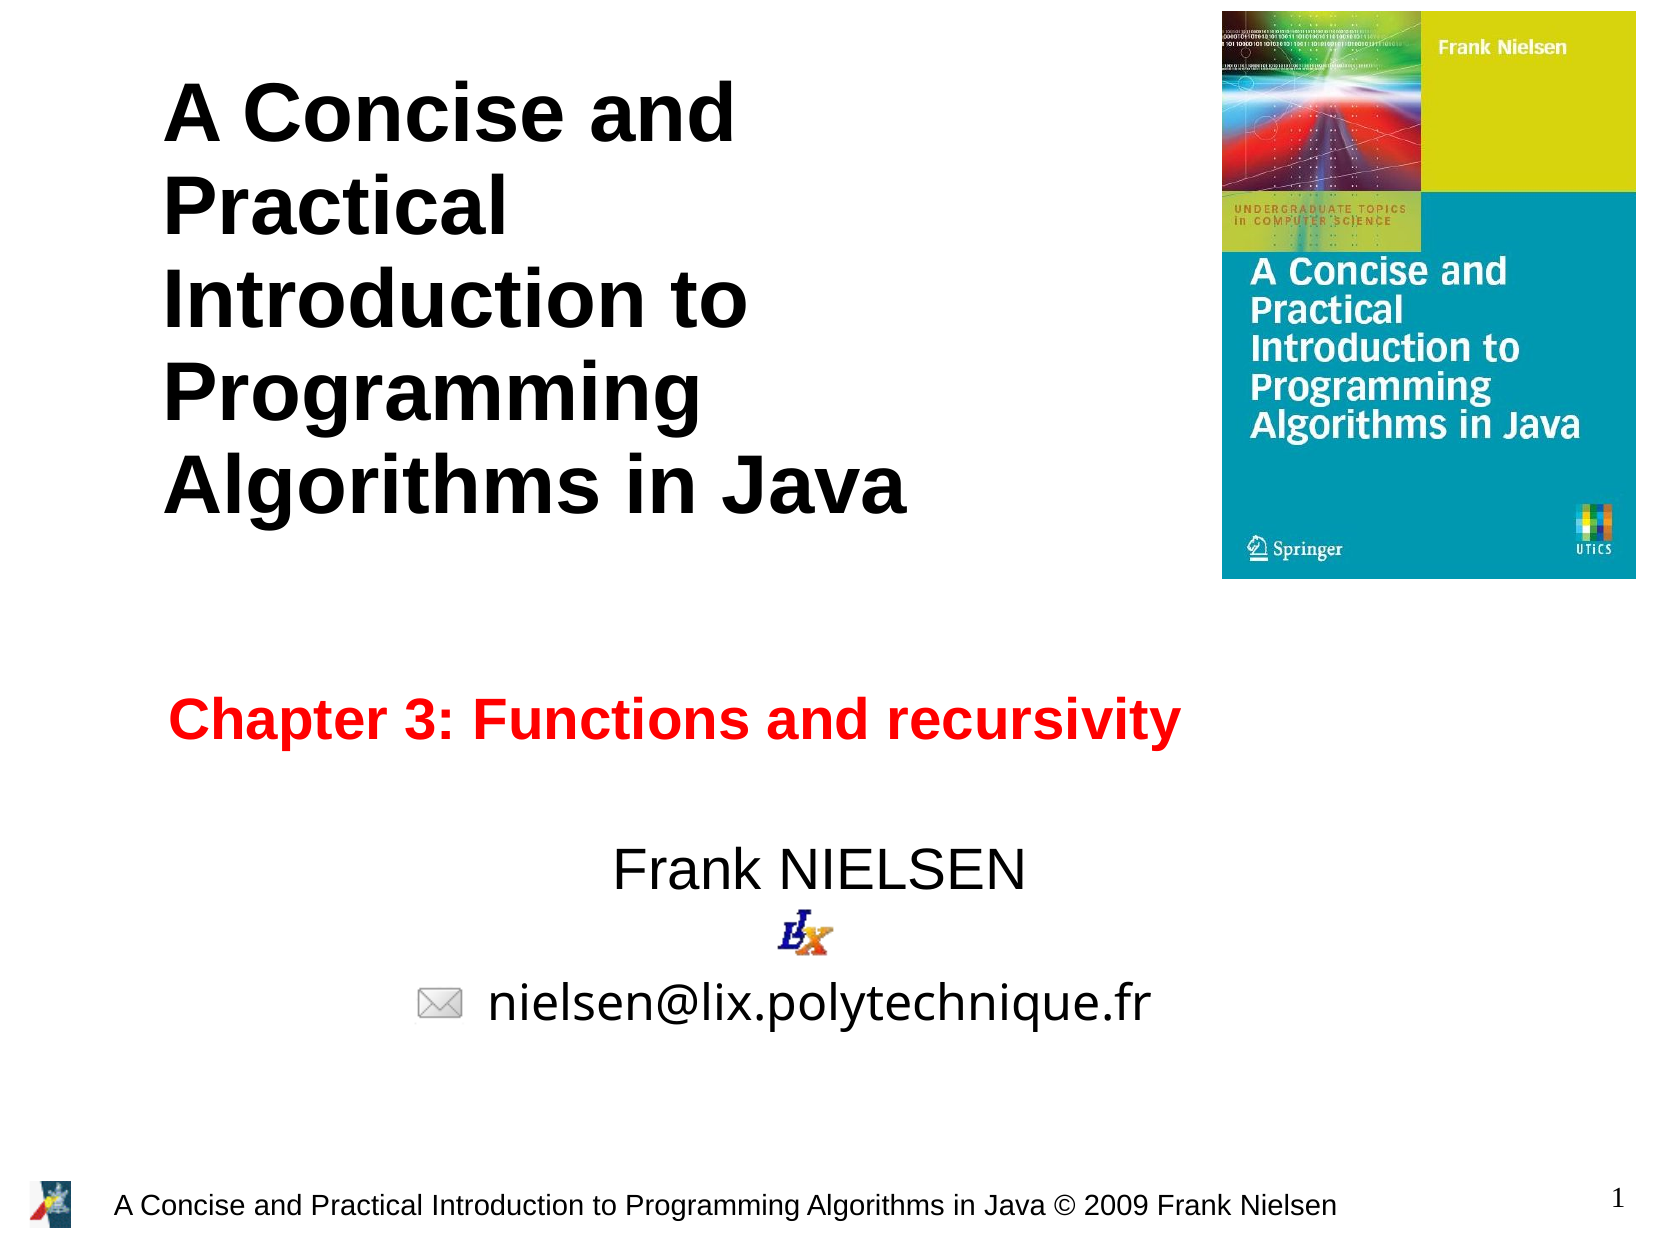

A Concise and
Practical
Introduction to
Programming
Algorithms in Java
Chapter 3: Functions and recursivity
Frank NIELSEN
nielsen@lix.polytechnique.fr